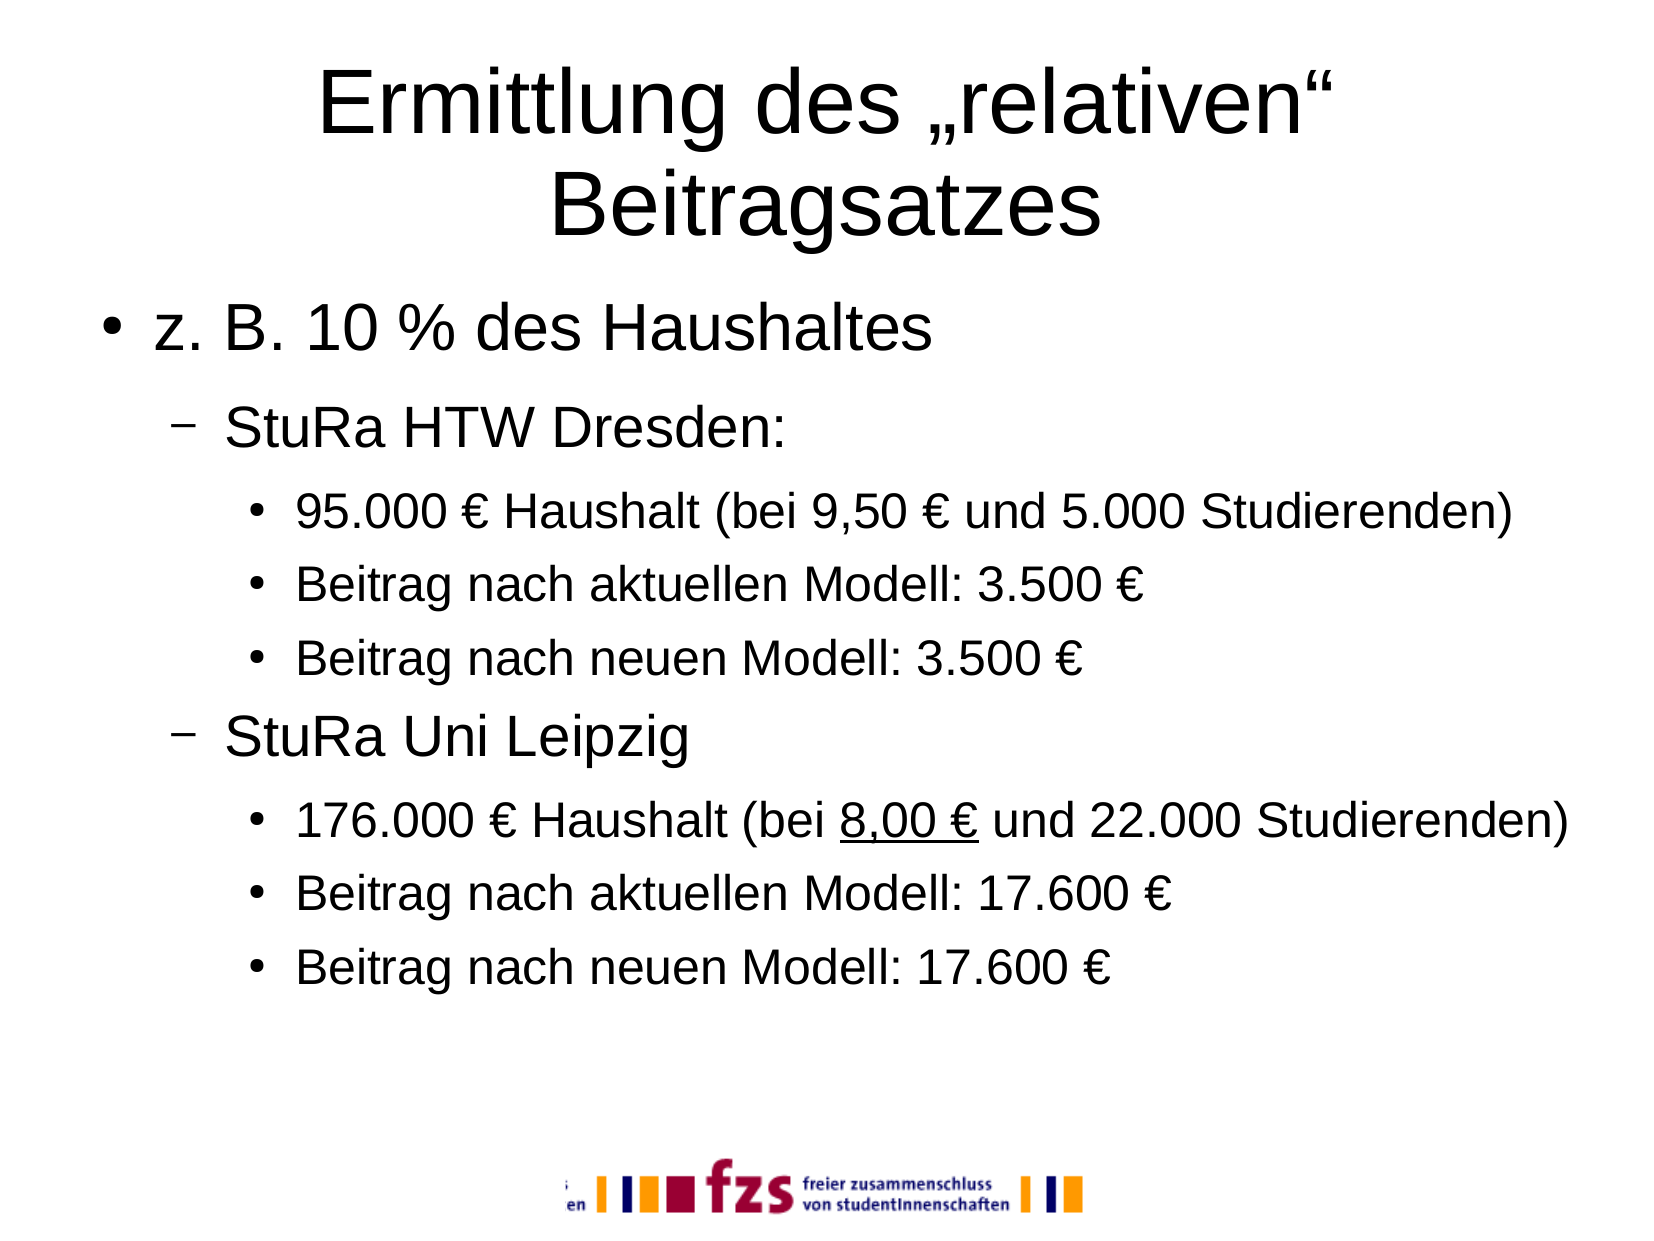

# Ermittlung des „relativen“ Beitragsatzes
z. B. 10 % des Haushaltes
StuRa HTW Dresden:
95.000 € Haushalt (bei 9,50 € und 5.000 Studierenden)
Beitrag nach aktuellen Modell: 3.500 €
Beitrag nach neuen Modell: 3.500 €
StuRa Uni Leipzig
176.000 € Haushalt (bei 8,00 € und 22.000 Studierenden)
Beitrag nach aktuellen Modell: 17.600 €
Beitrag nach neuen Modell: 17.600 €